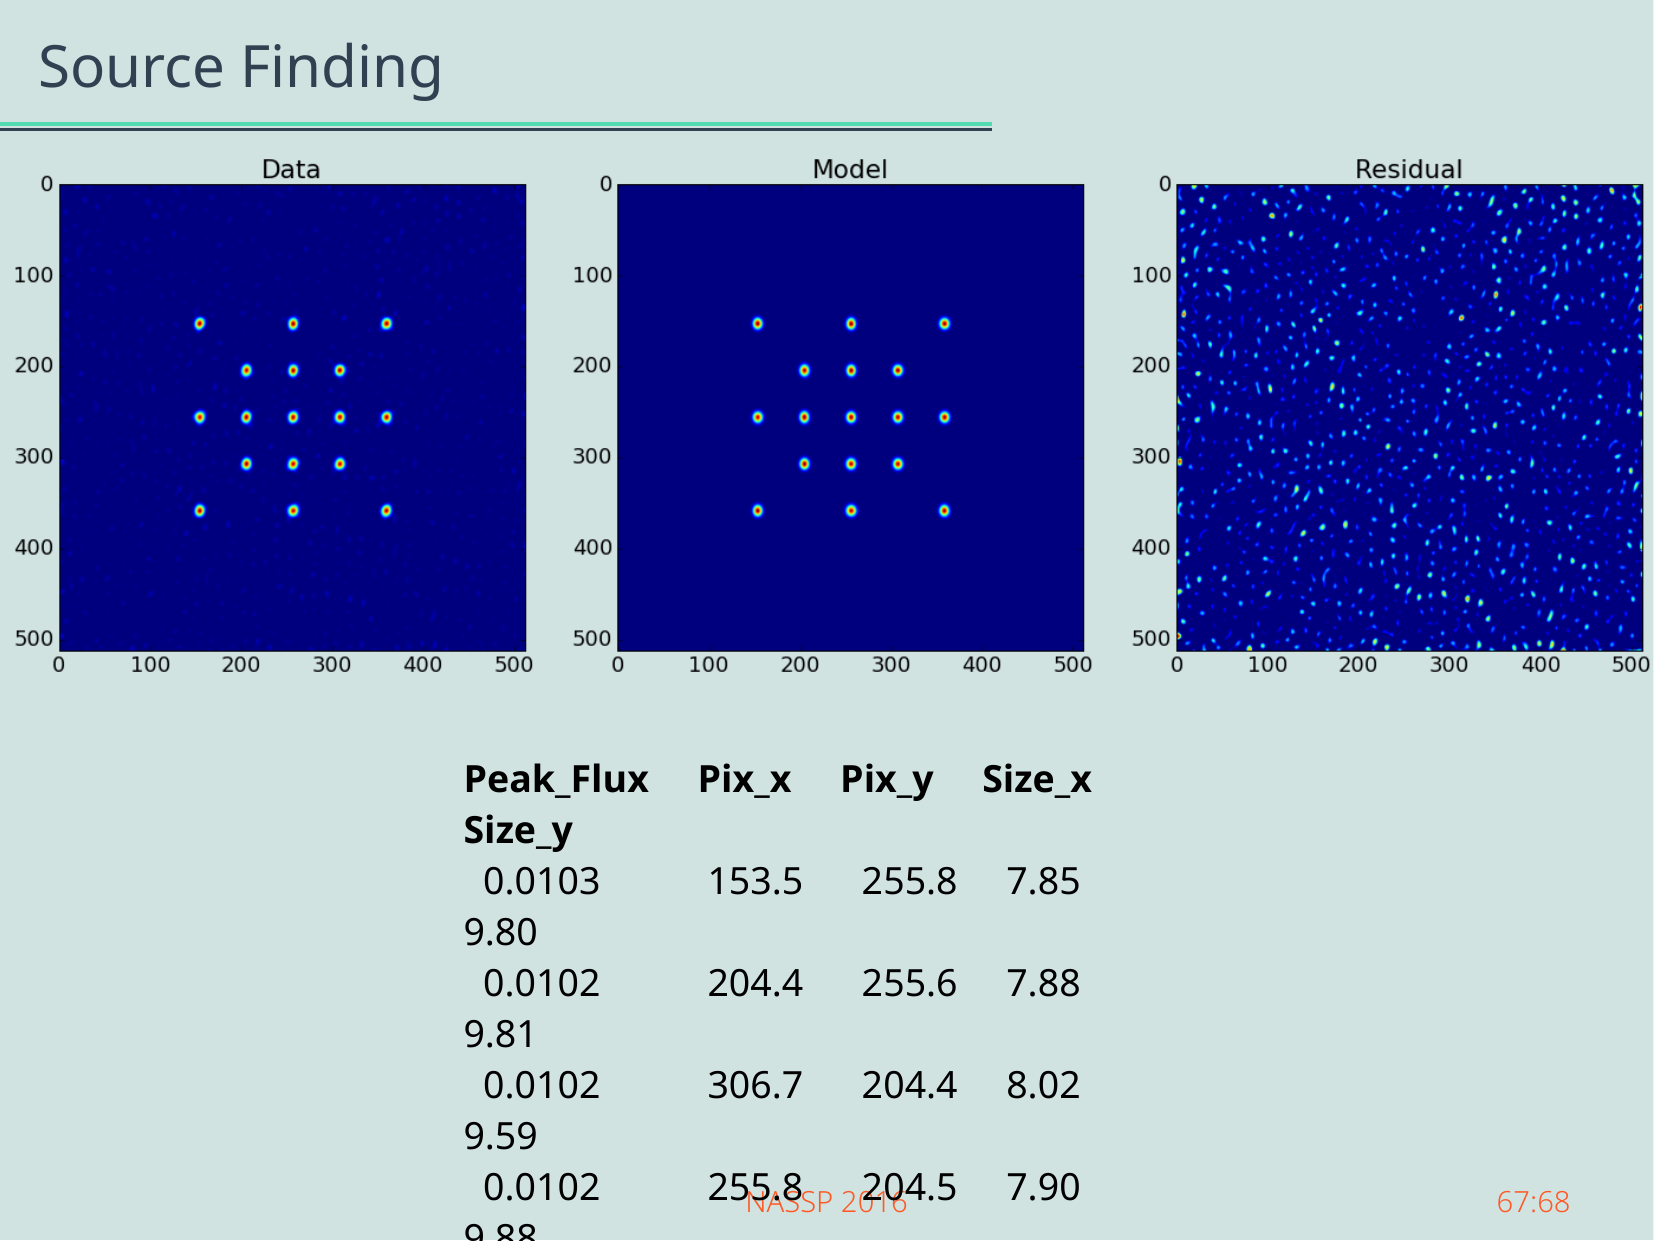

Source Finding
Peak_Flux Pix_x Pix_y Size_x Size_y
 0.0103 153.5 255.8 7.85 9.80
 0.0102 204.4 255.6 7.88 9.81
 0.0102 306.7 204.4 8.02 9.59
 0.0102 255.8 204.5 7.90 9.88
 0.0101 204.3 306.8 8.30 9.48
 0.0100 255.0 357.4 8.30 9.47
 ...
NASSP 2016
67